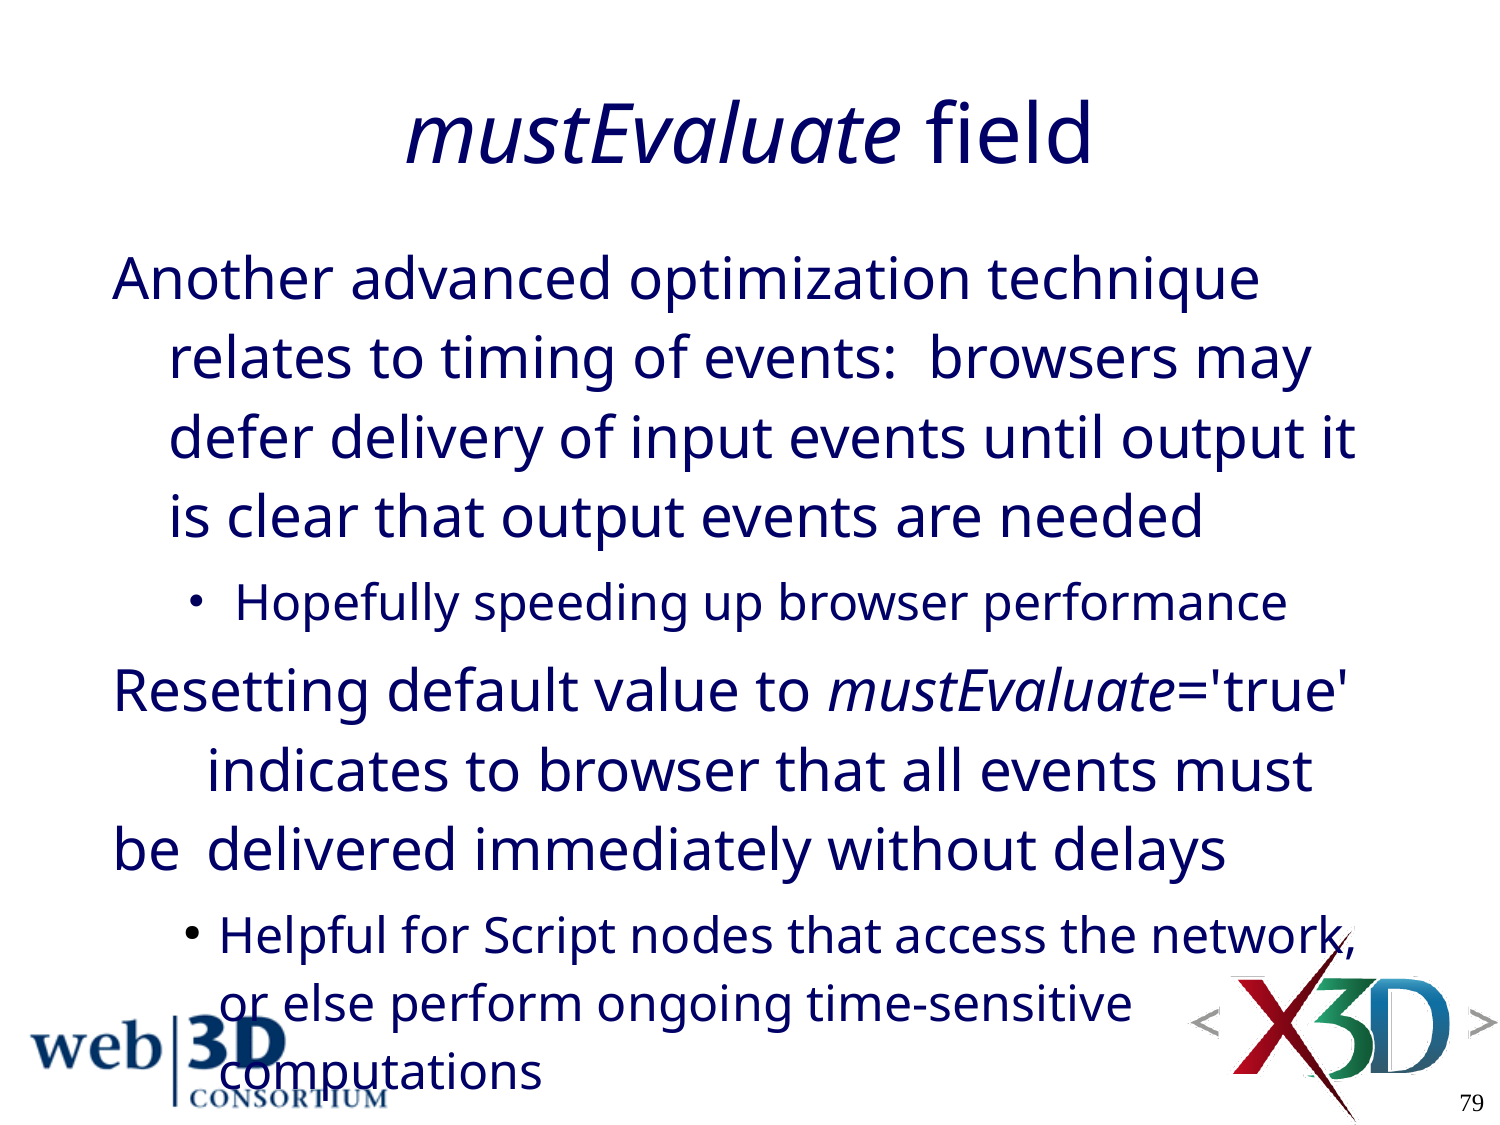

# mustEvaluate field
Another advanced optimization technique relates to timing of events: browsers may defer delivery of input events until output it is clear that output events are needed
Hopefully speeding up browser performance
Resetting default value to mustEvaluate='true' 	indicates to browser that all events must be 	delivered immediately without delays
Helpful for Script nodes that access the network, or else perform ongoing time-sensitive computations